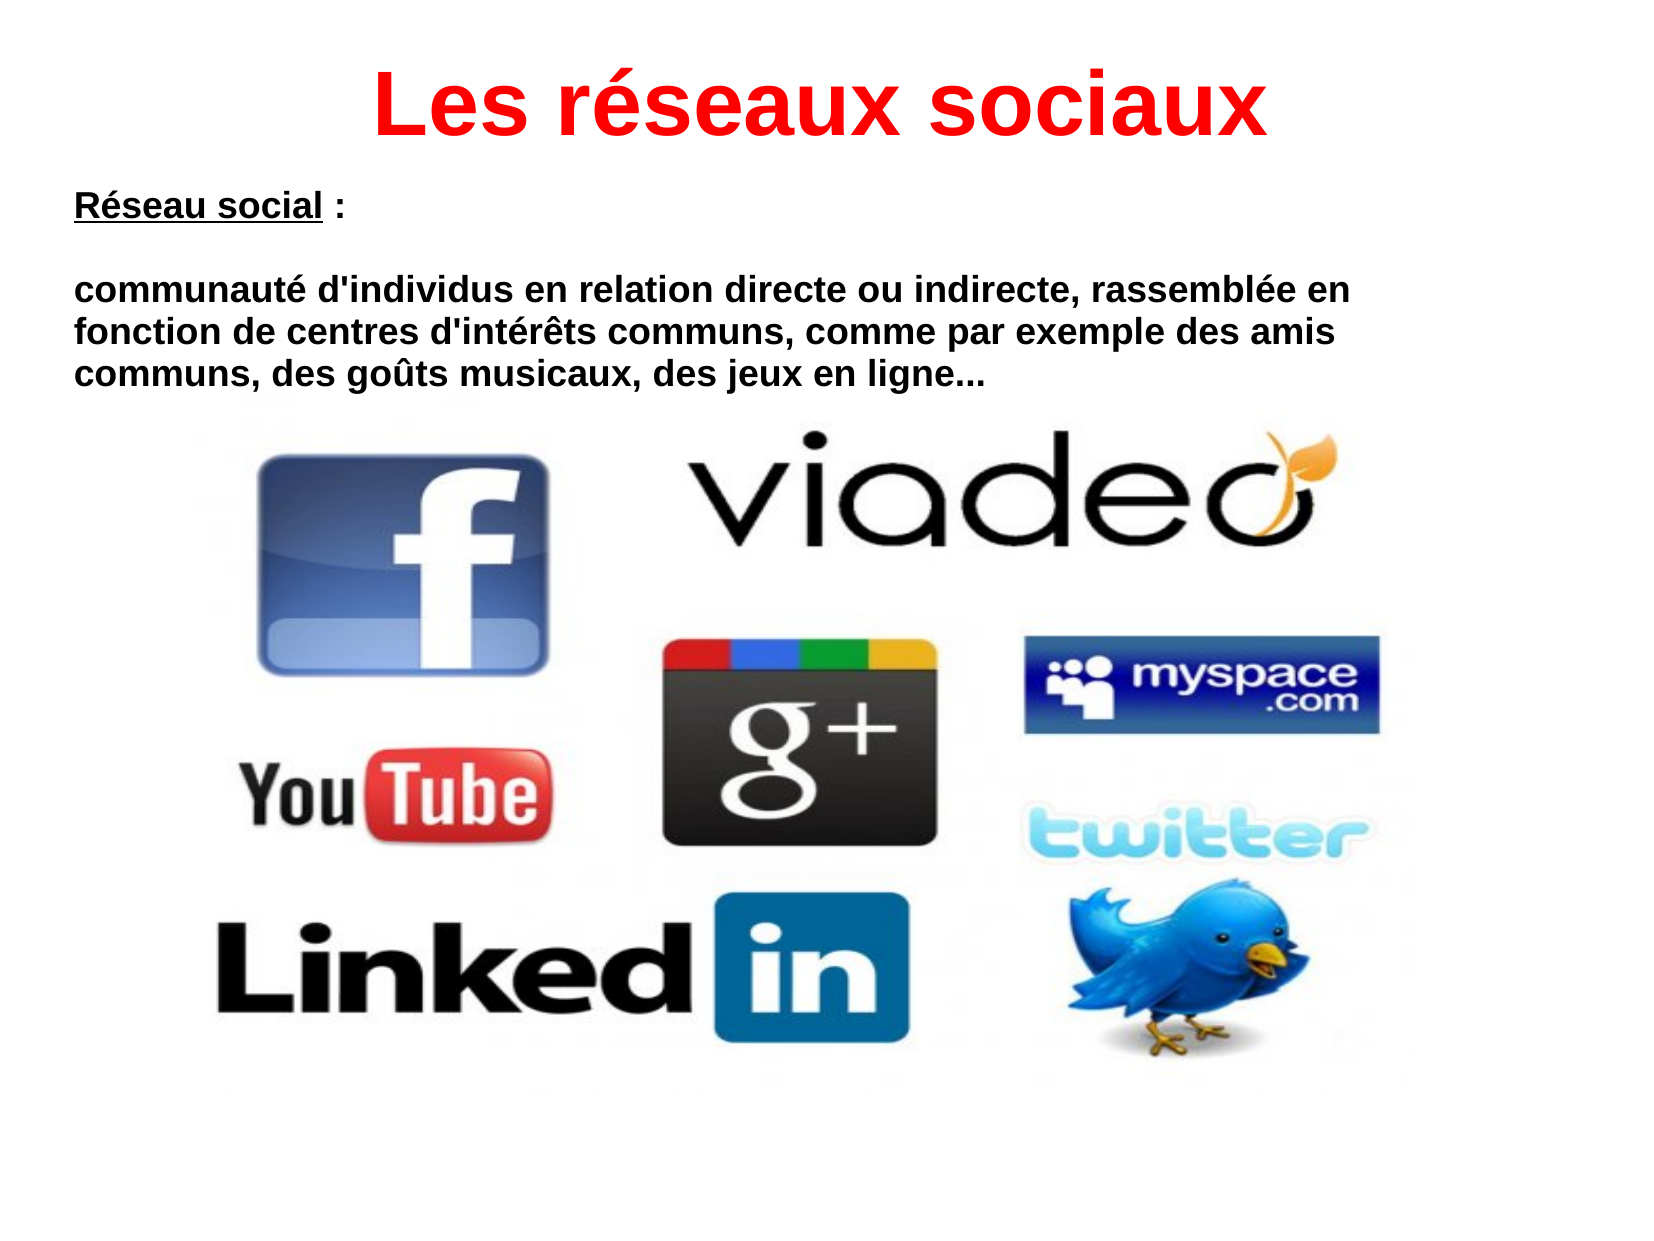

# Les réseaux sociaux
Réseau social :
communauté d'individus en relation directe ou indirecte, rassemblée en fonction de centres d'intérêts communs, comme par exemple des amis communs, des goûts musicaux, des jeux en ligne...